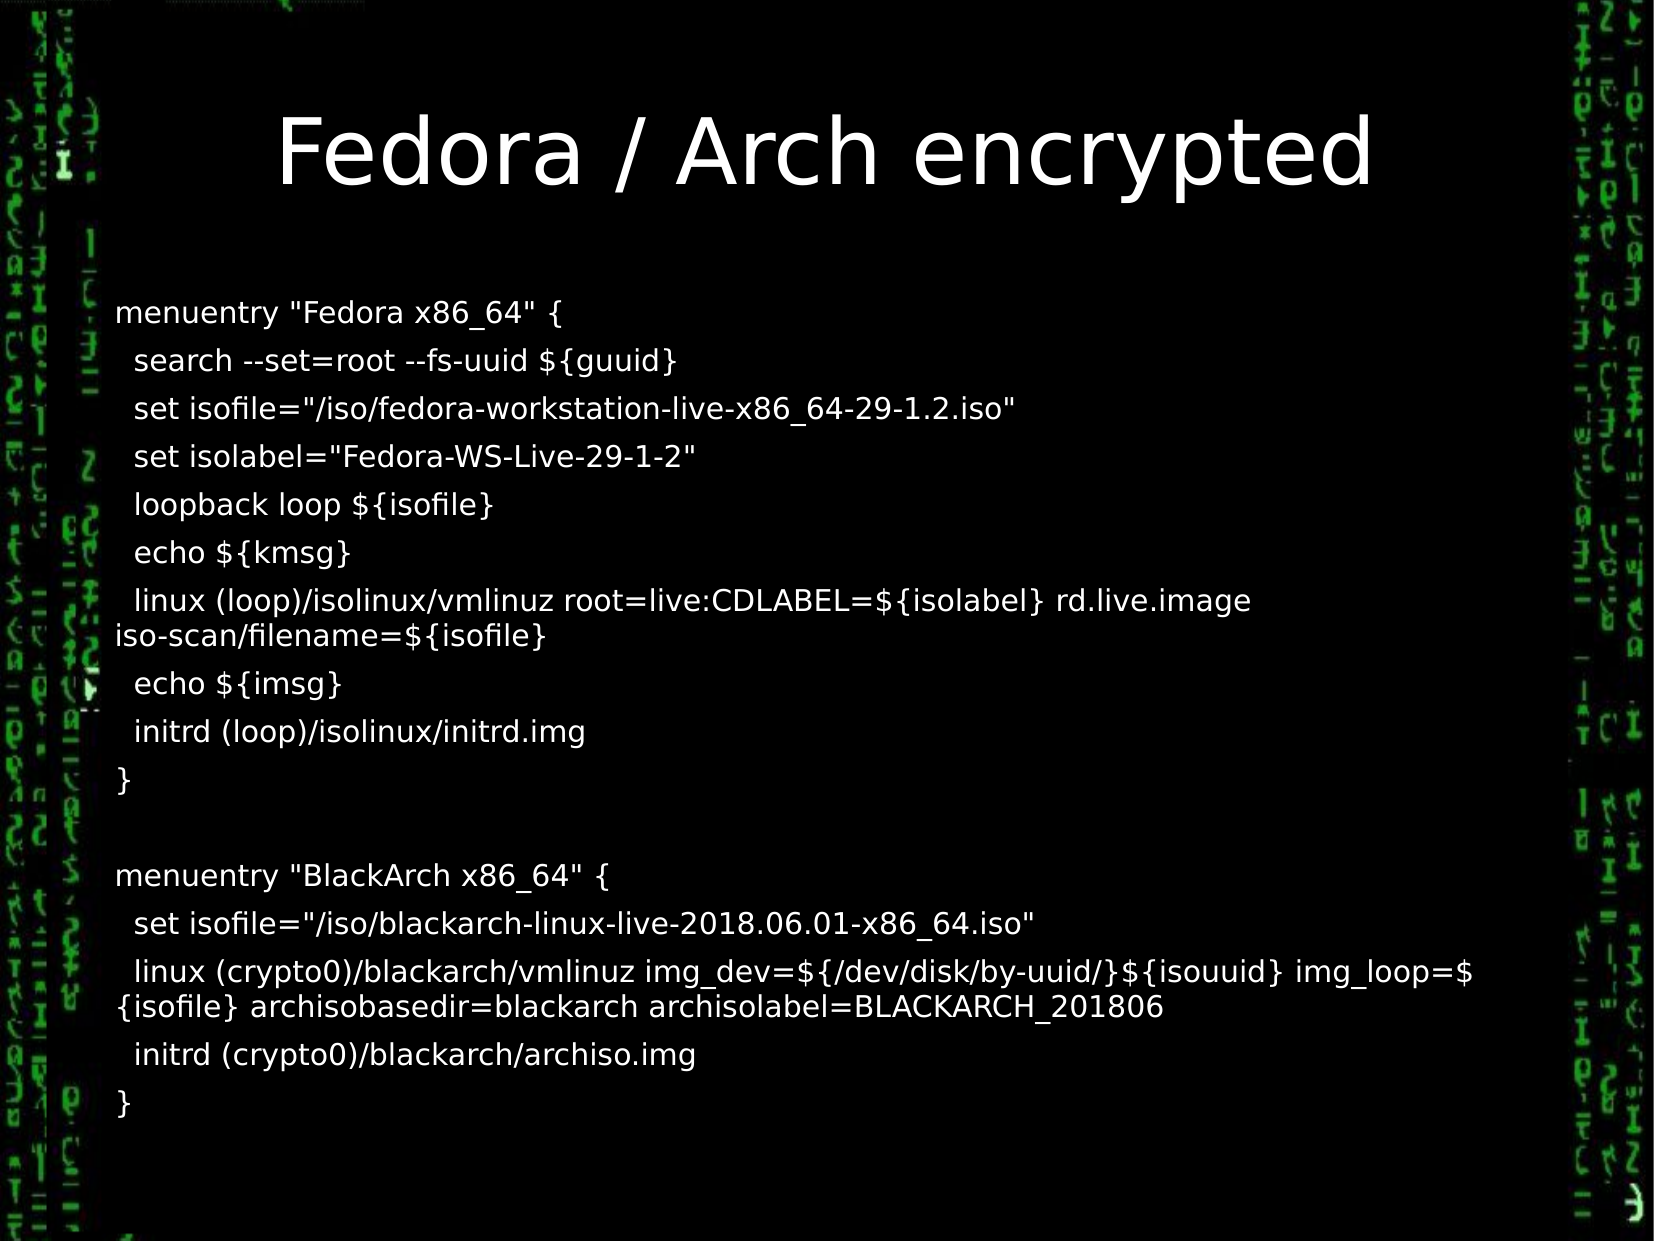

# Fedora / Arch encrypted
menuentry "Fedora x86_64" {
 search --set=root --fs-uuid ${guuid}
 set isofile="/iso/fedora-workstation-live-x86_64-29-1.2.iso"
 set isolabel="Fedora-WS-Live-29-1-2"
 loopback loop ${isofile}
 echo ${kmsg}
 linux (loop)/isolinux/vmlinuz root=live:CDLABEL=${isolabel} rd.live.image iso-scan/filename=${isofile}
 echo ${imsg}
 initrd (loop)/isolinux/initrd.img
}
menuentry "BlackArch x86_64" {
 set isofile="/iso/blackarch-linux-live-2018.06.01-x86_64.iso"
 linux (crypto0)/blackarch/vmlinuz img_dev=${/dev/disk/by-uuid/}${isouuid} img_loop=${isofile} archisobasedir=blackarch archisolabel=BLACKARCH_201806
 initrd (crypto0)/blackarch/archiso.img
}